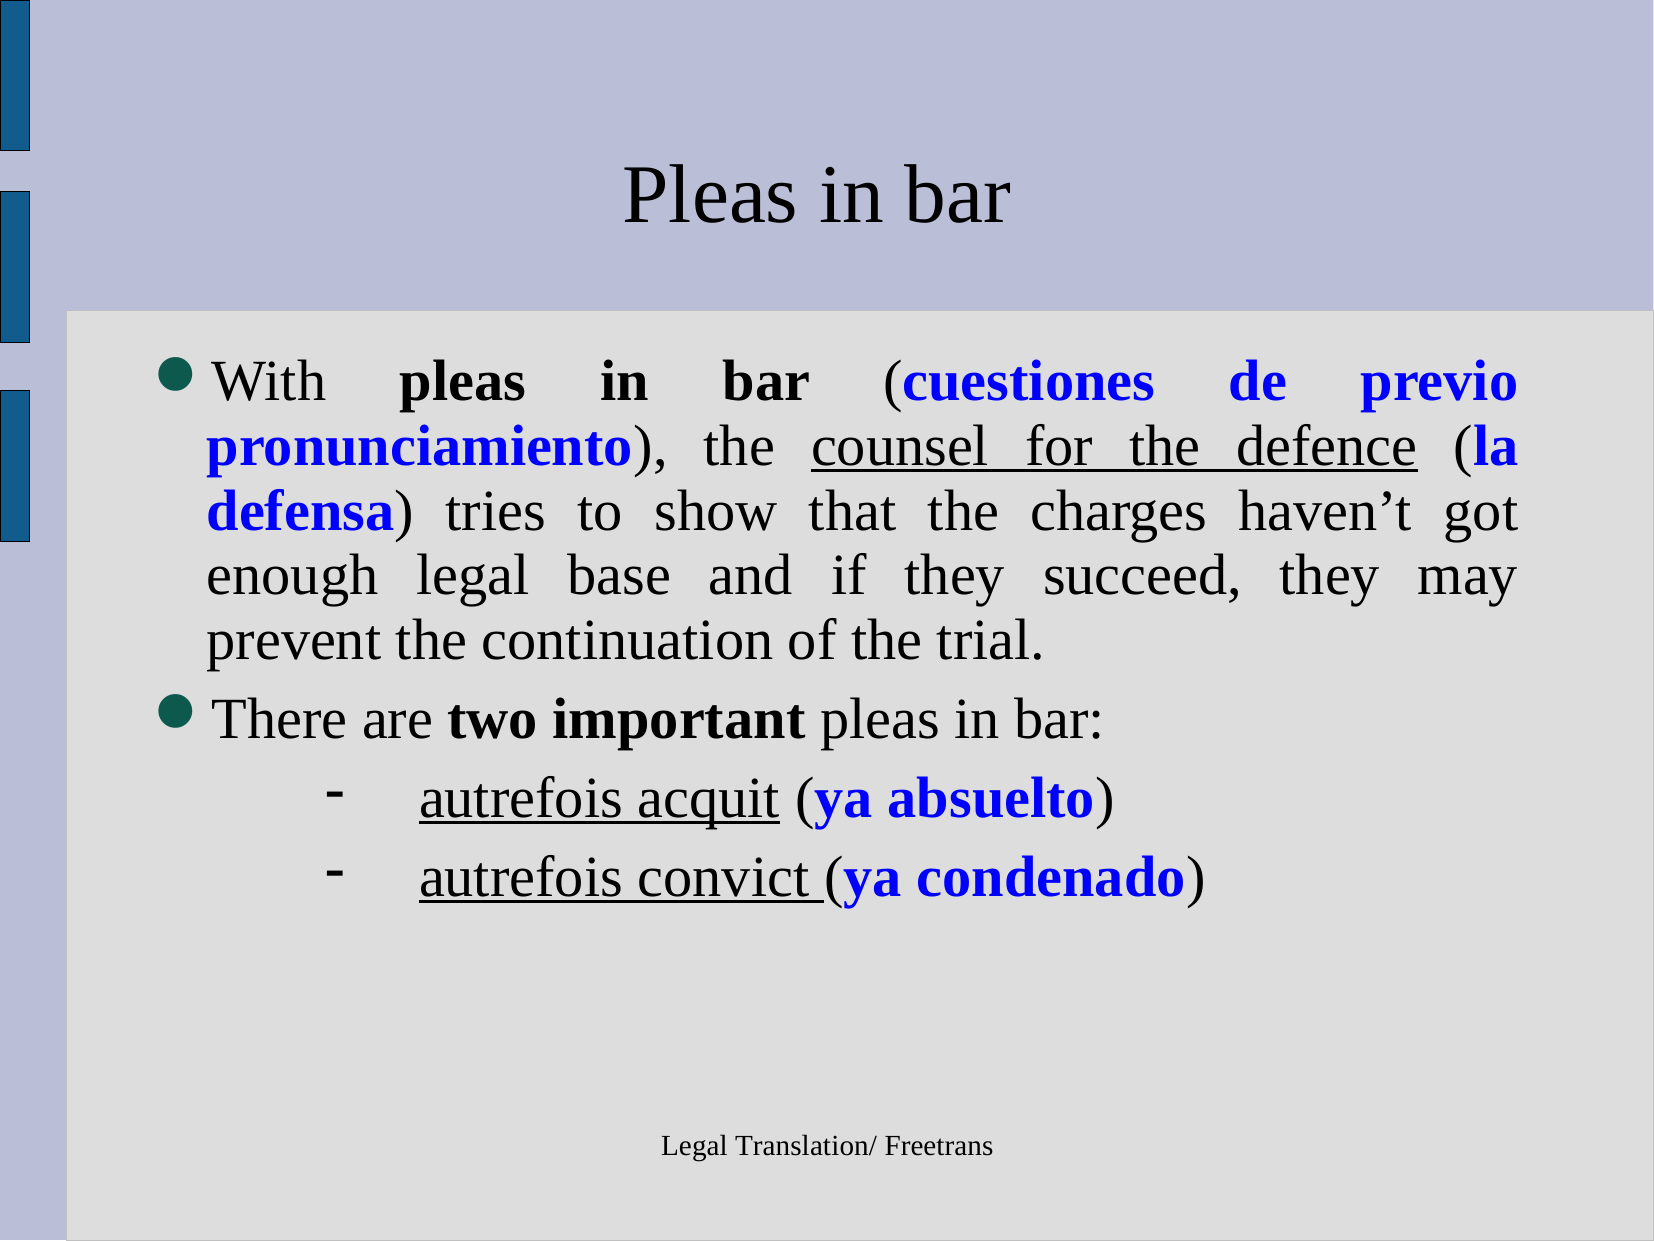

Pleas in bar
With pleas in bar (cuestiones de previo pronunciamiento), the counsel for the defence (la defensa) tries to show that the charges haven’t got enough legal base and if they succeed, they may prevent the continuation of the trial.
There are two important pleas in bar:
autrefois acquit (ya absuelto)
autrefois convict (ya condenado)
Legal Translation/ Freetrans